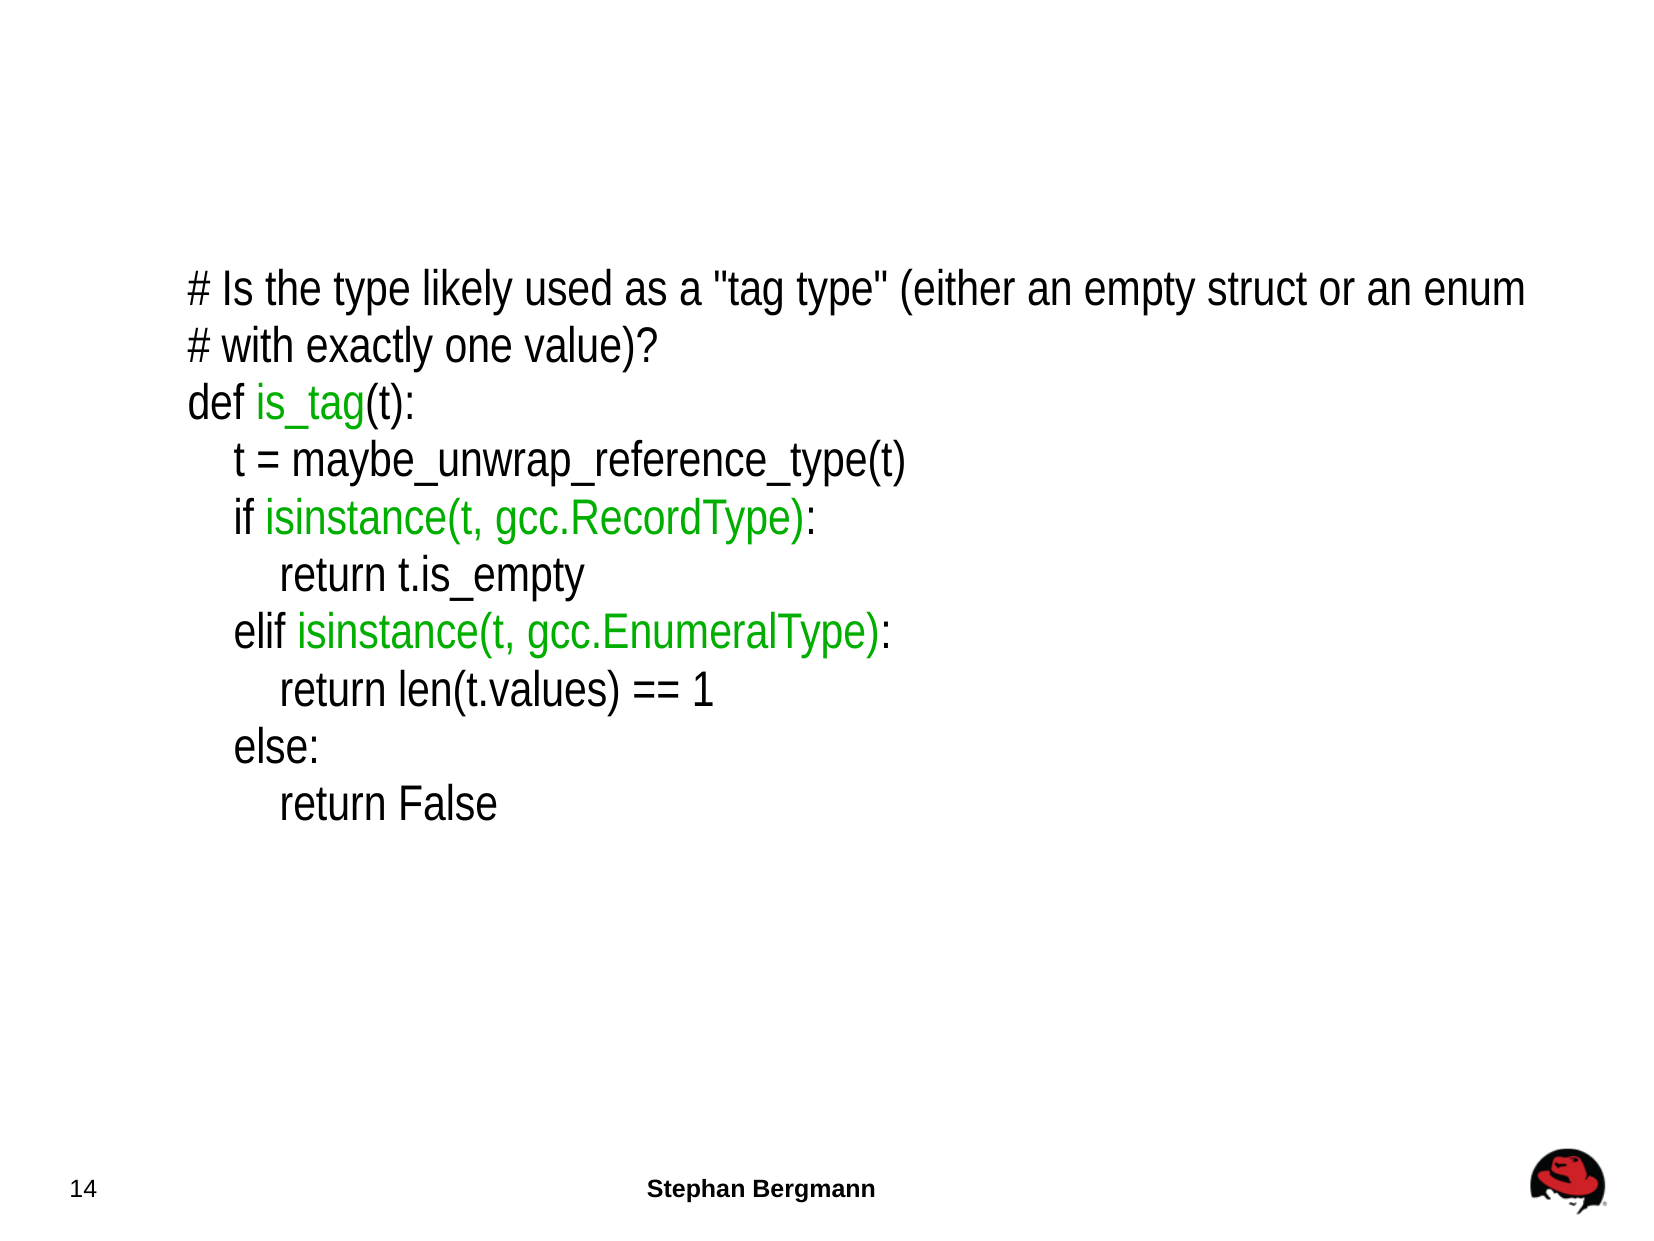

# # Is the type likely used as a "tag type" (either an empty struct or an enum
# with exactly one value)?
def is_tag(t):
 t = maybe_unwrap_reference_type(t)
 if isinstance(t, gcc.RecordType):
 return t.is_empty
 elif isinstance(t, gcc.EnumeralType):
 return len(t.values) == 1
 else:
 return False